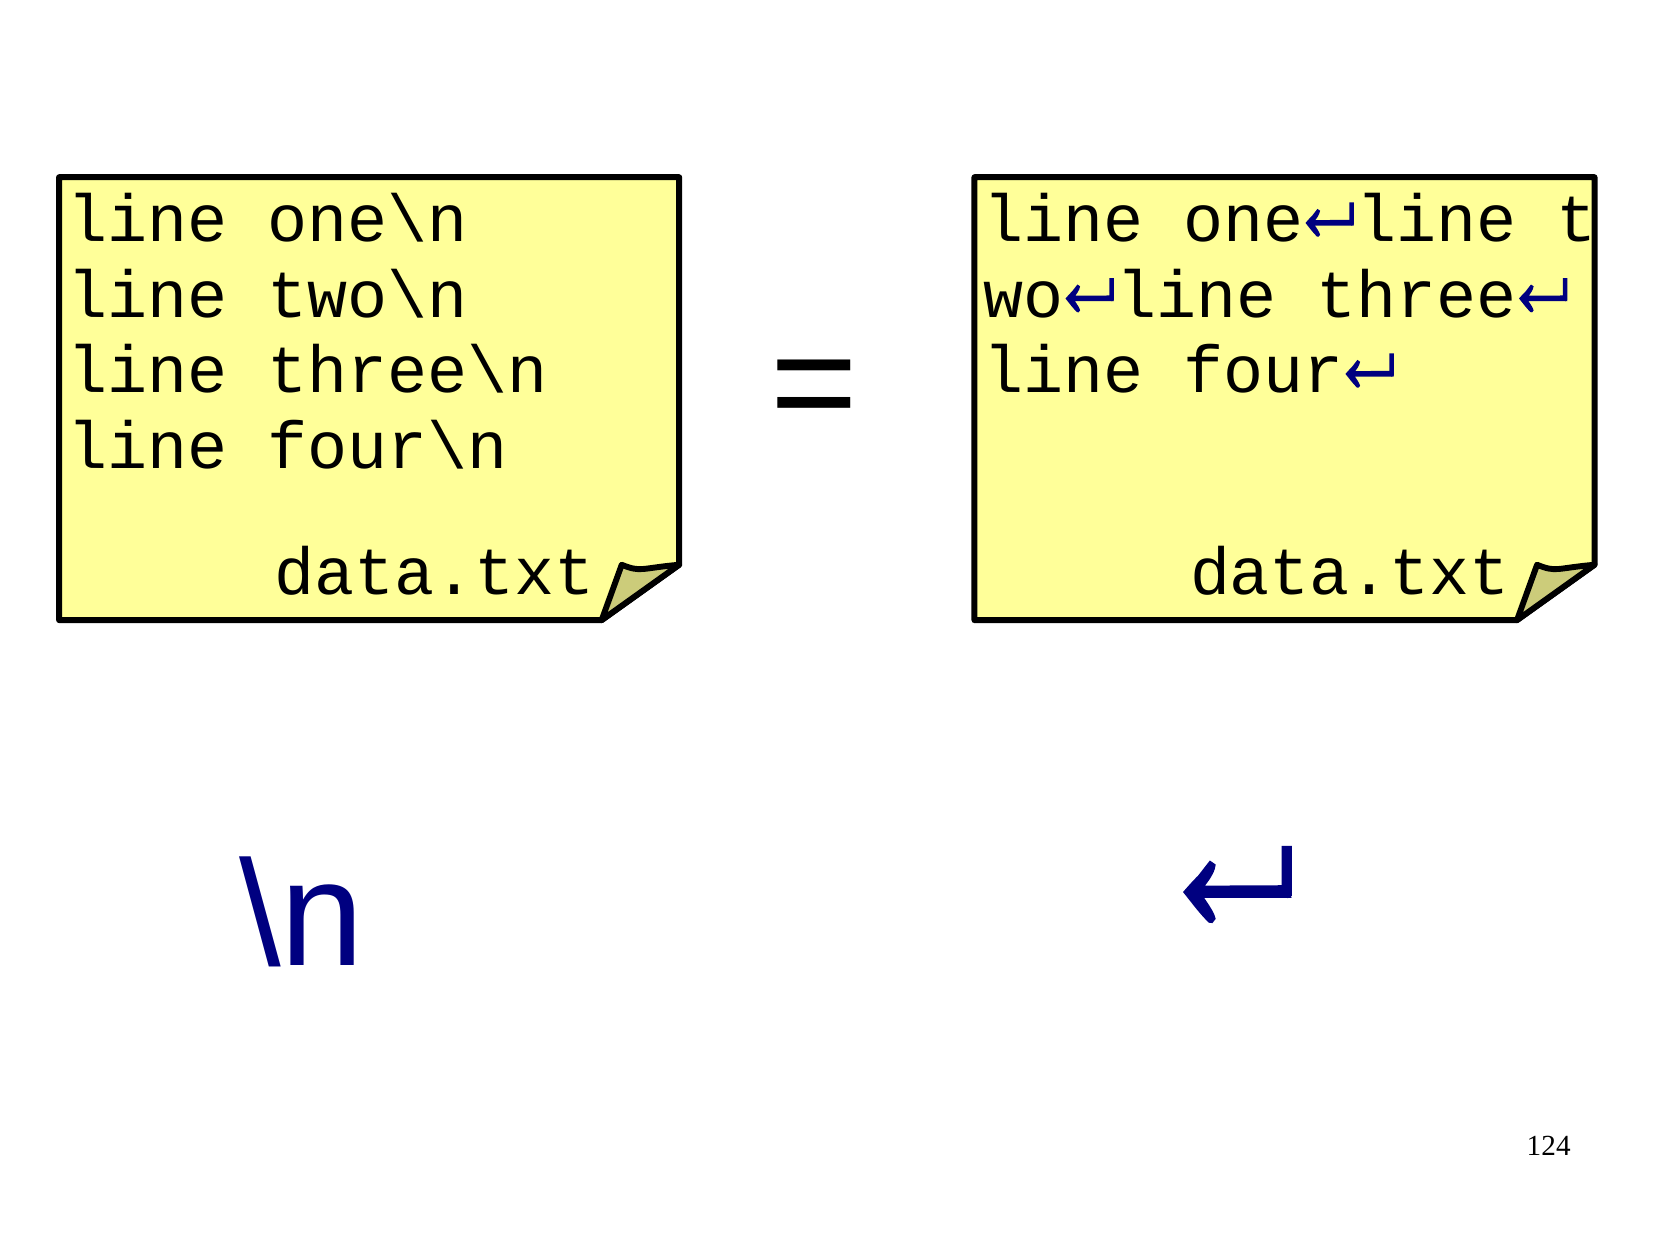

line one\n
line two\n
line three\n
line four\n
line one↵line t
wo↵line three↵
line four↵
=
data.txt
data.txt
\n
↵
124